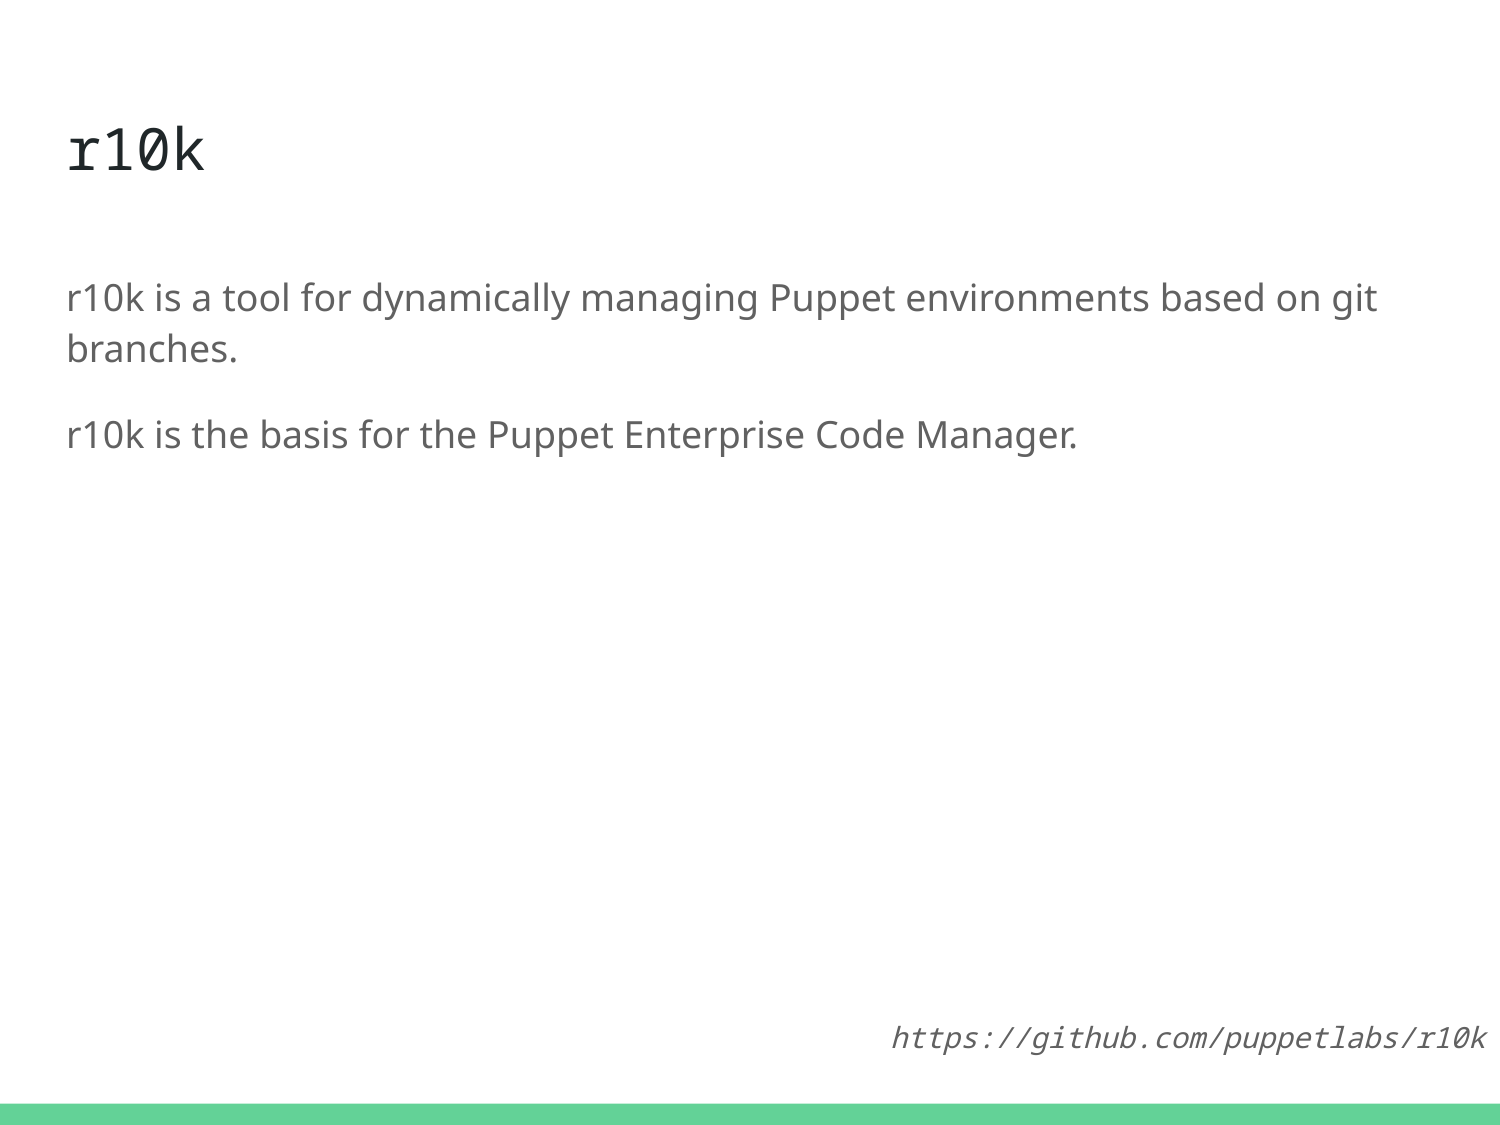

# r10k
r10k is a tool for dynamically managing Puppet environments based on git branches.
r10k is the basis for the Puppet Enterprise Code Manager.
https://github.com/puppetlabs/r10k